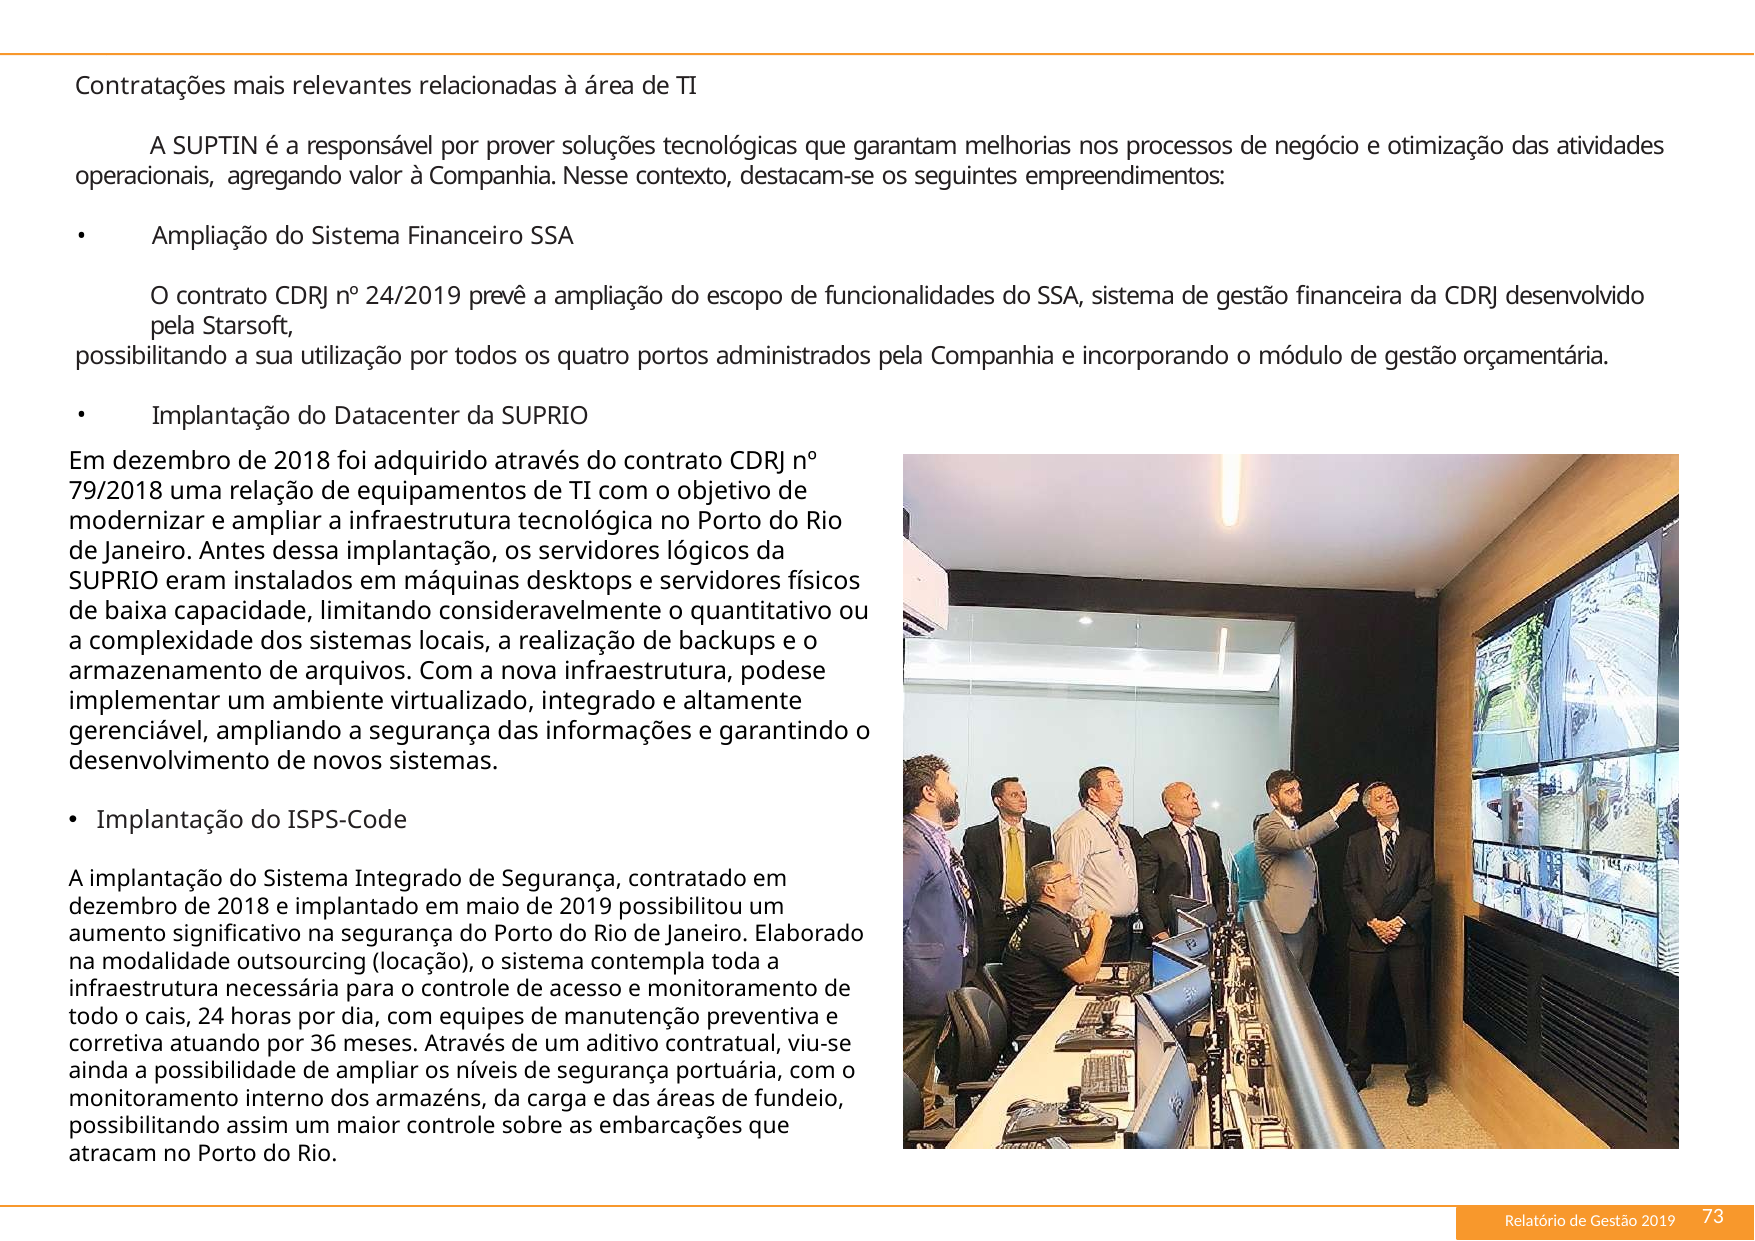

Contratações mais relevantes relacionadas à área de TI
A SUPTIN é a responsável por prover soluções tecnológicas que garantam melhorias nos processos de negócio e otimização das atividades operacionais, agregando valor à Companhia. Nesse contexto, destacam-se os seguintes empreendimentos:
Ampliação do Sistema Financeiro SSA
O contrato CDRJ nº 24/2019 prevê a ampliação do escopo de funcionalidades do SSA, sistema de gestão financeira da CDRJ desenvolvido pela Starsoft,
possibilitando a sua utilização por todos os quatro portos administrados pela Companhia e incorporando o módulo de gestão orçamentária.
Implantação do Datacenter da SUPRIO
Em dezembro de 2018 foi adquirido através do contrato CDRJ nº 79/2018 uma relação de equipamentos de TI com o objetivo de modernizar e ampliar a infraestrutura tecnológica no Porto do Rio de Janeiro. Antes dessa implantação, os servidores lógicos da SUPRIO eram instalados em máquinas desktops e servidores físicos de baixa capacidade, limitando consideravelmente o quantitativo ou a complexidade dos sistemas locais, a realização de backups e o armazenamento de arquivos. Com a nova infraestrutura, podese implementar um ambiente virtualizado, integrado e altamente gerenciável, ampliando a segurança das informações e garantindo o desenvolvimento de novos sistemas.
Implantação do ISPS-Code
A implantação do Sistema Integrado de Segurança, contratado em dezembro de 2018 e implantado em maio de 2019 possibilitou um aumento significativo na segurança do Porto do Rio de Janeiro. Elaborado na modalidade outsourcing (locação), o sistema contempla toda a infraestrutura necessária para o controle de acesso e monitoramento de todo o cais, 24 horas por dia, com equipes de manutenção preventiva e corretiva atuando por 36 meses. Através de um aditivo contratual, viu-se ainda a possibilidade de ampliar os níveis de segurança portuária, com o monitoramento interno dos armazéns, da carga e das áreas de fundeio, possibilitando assim um maior controle sobre as embarcações que atracam no Porto do Rio.
73
Relatório de Gestão 2019